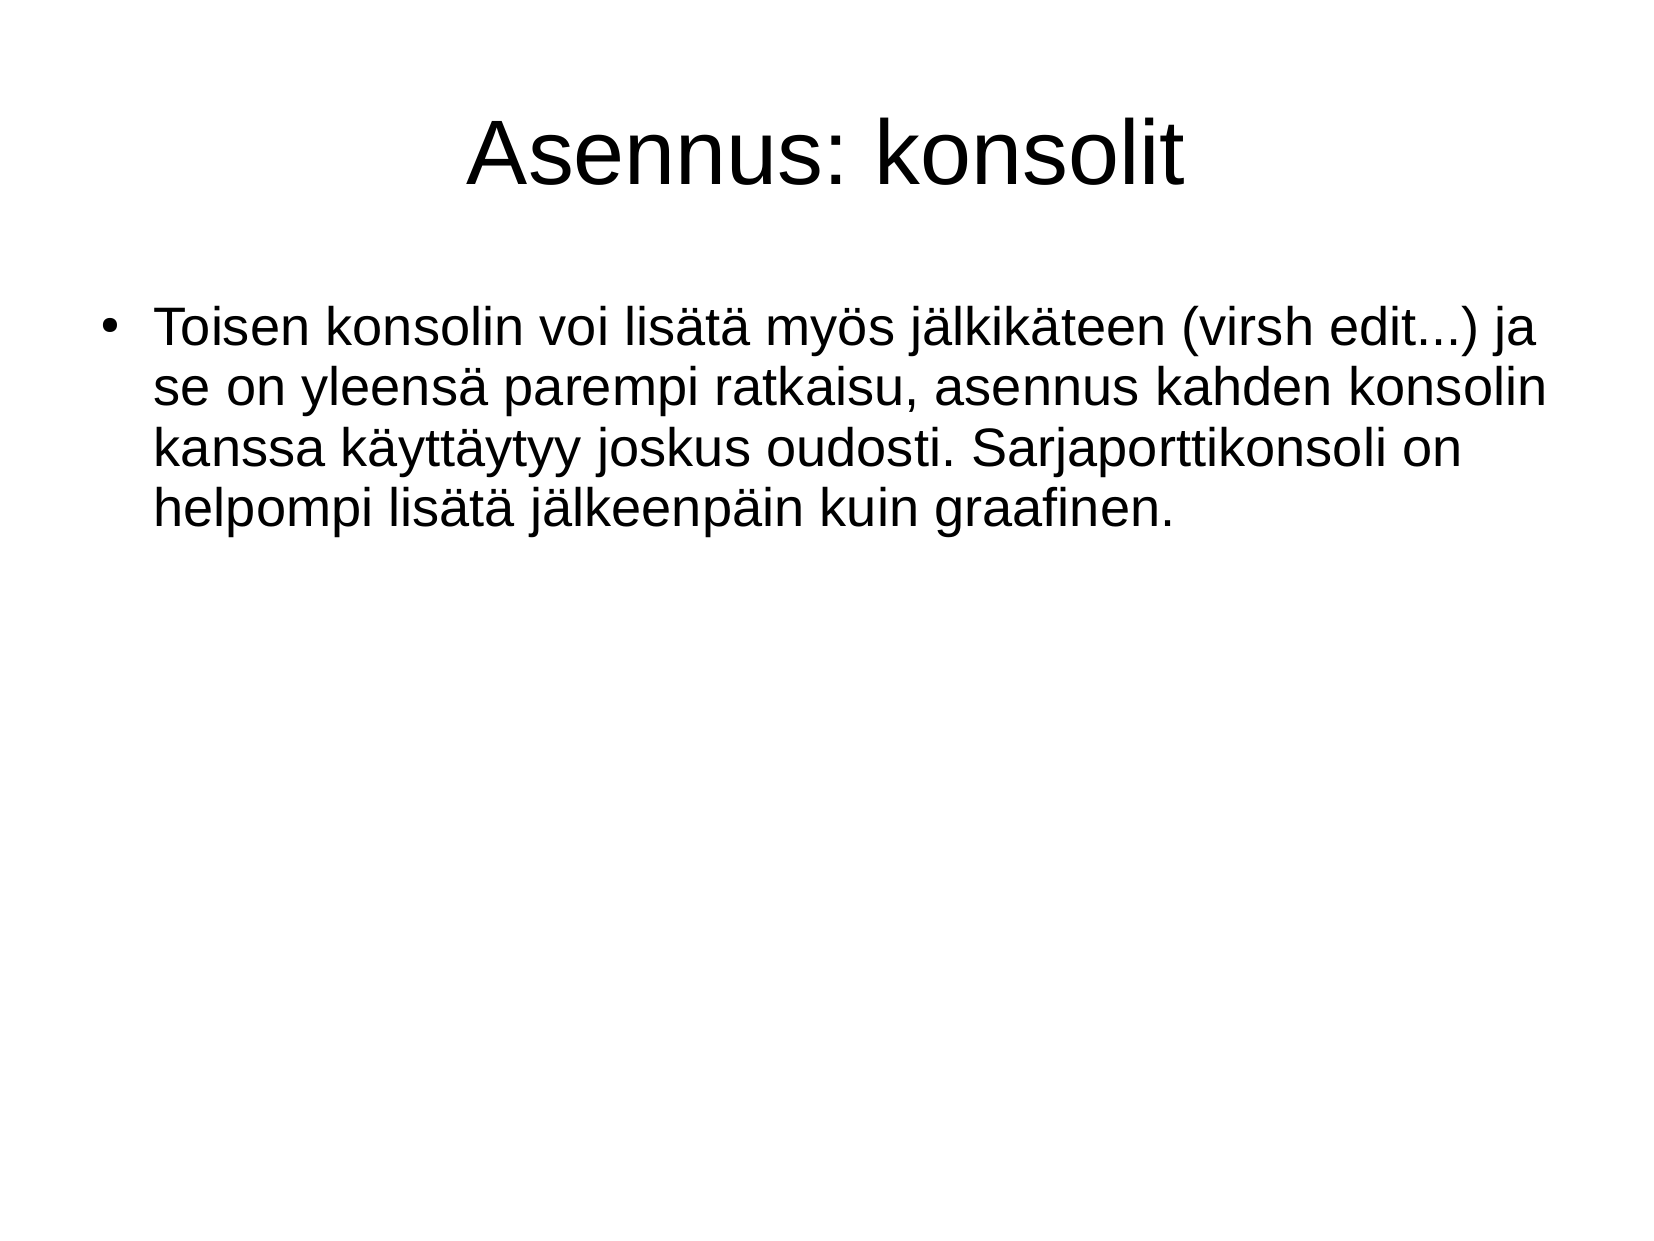

# Asennus: konsolit
Toisen konsolin voi lisätä myös jälkikäteen (virsh edit...) ja se on yleensä parempi ratkaisu, asennus kahden konsolin kanssa käyttäytyy joskus oudosti. Sarjaporttikonsoli on helpompi lisätä jälkeenpäin kuin graafinen.